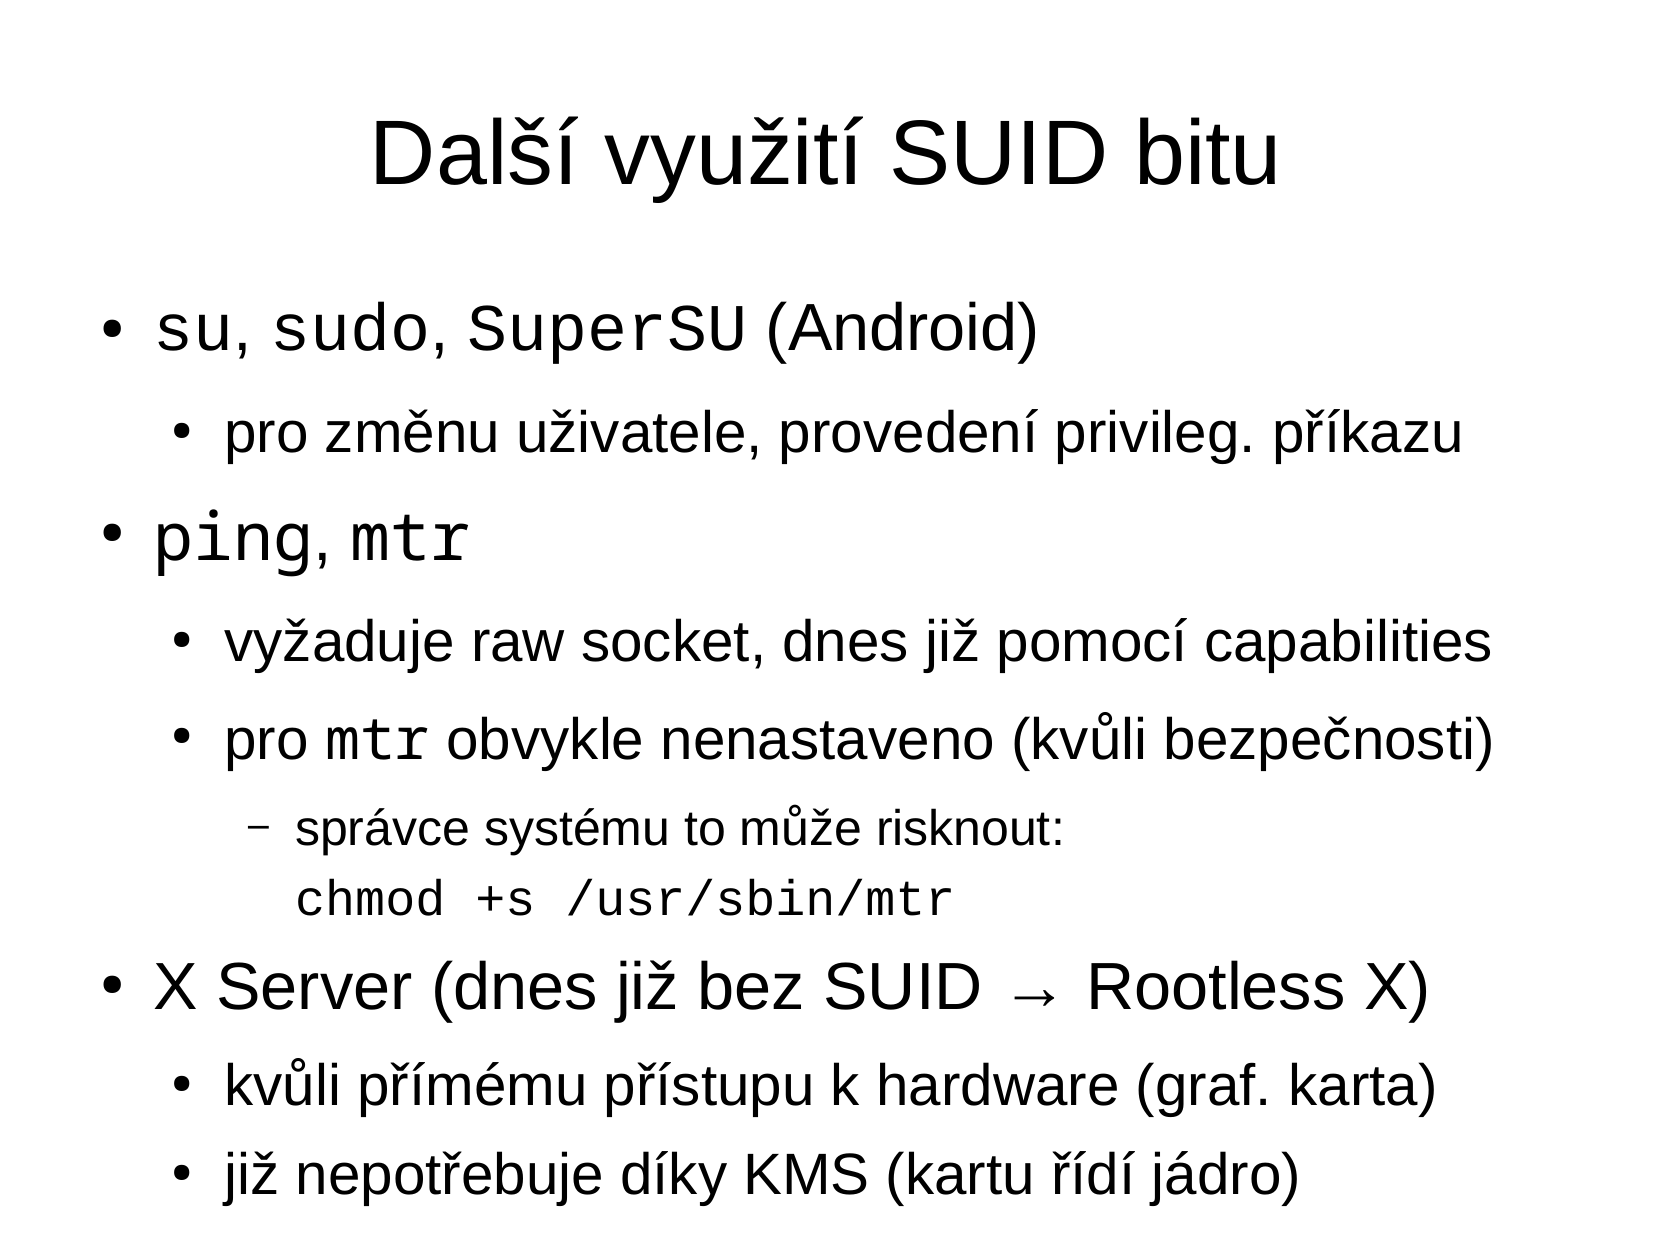

# Další využití SUID bitu
su, sudo, SuperSU (Android)
pro změnu uživatele, provedení privileg. příkazu
ping, mtr
vyžaduje raw socket, dnes již pomocí capabilities
pro mtr obvykle nenastaveno (kvůli bezpečnosti)
správce systému to může risknout:
chmod +s /usr/sbin/mtr
X Server (dnes již bez SUID → Rootless X)
kvůli přímému přístupu k hardware (graf. karta)
již nepotřebuje díky KMS (kartu řídí jádro)